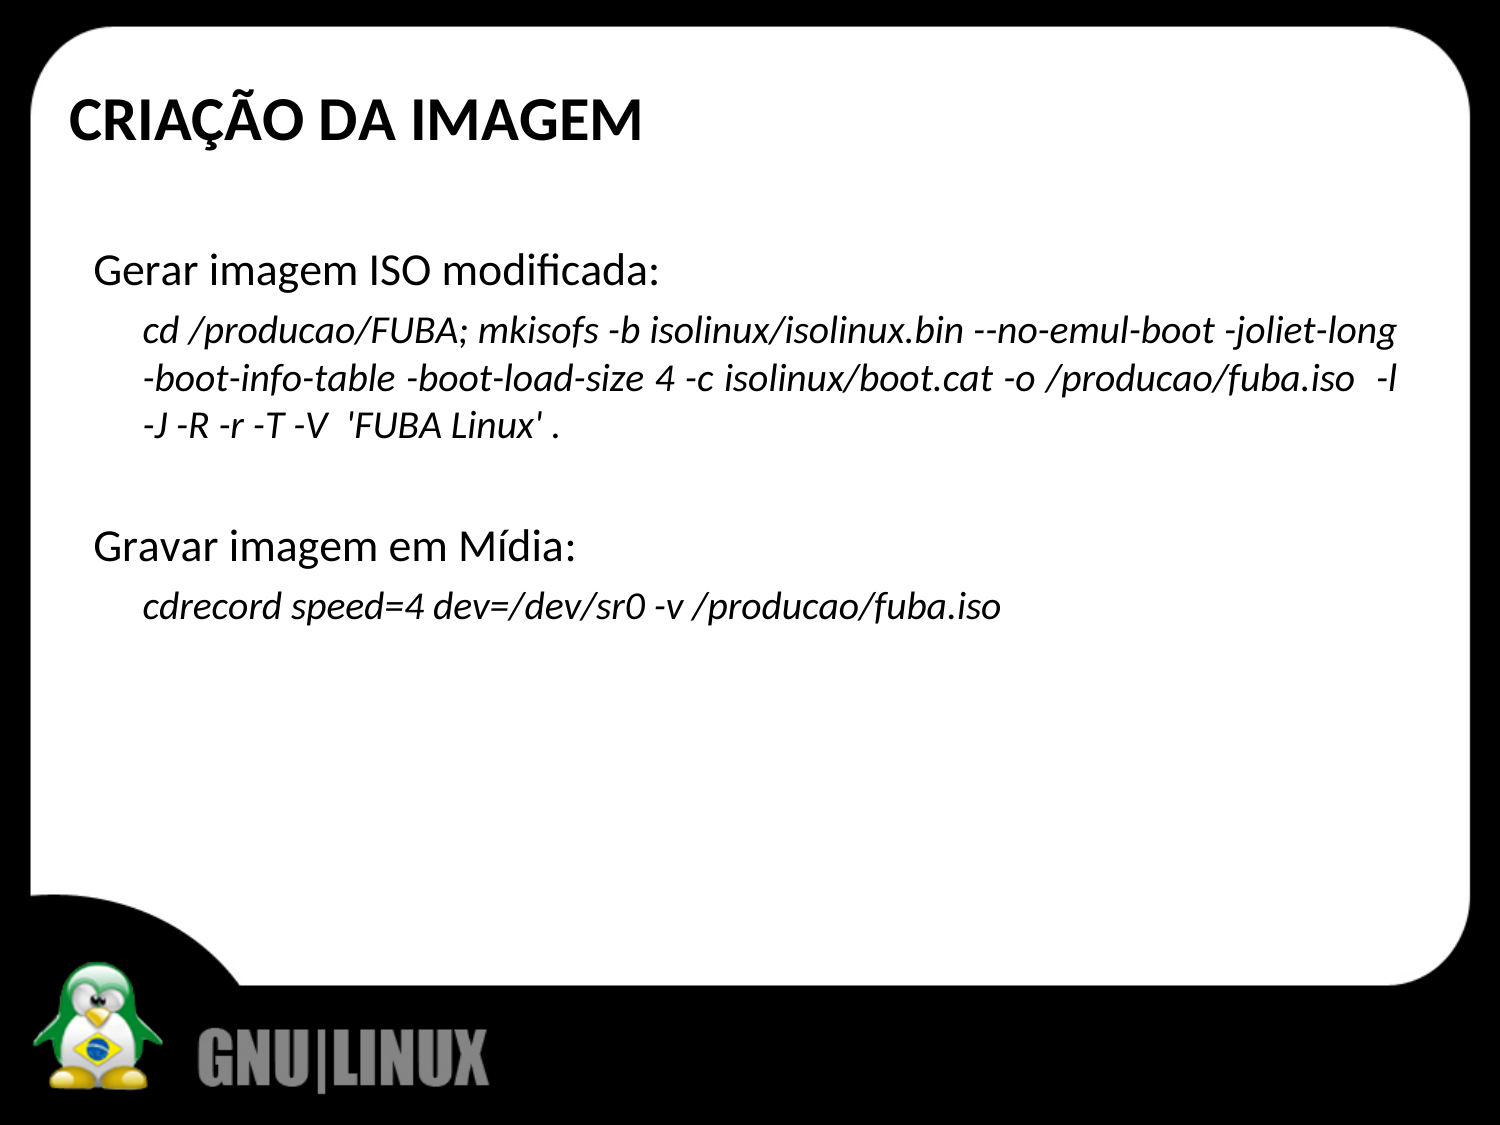

CRIAÇÃO DA IMAGEM
Gerar imagem ISO modificada:
	cd /producao/FUBA; mkisofs -b isolinux/isolinux.bin --no-emul-boot -joliet-long -boot-info-table -boot-load-size 4 -c isolinux/boot.cat -o /producao/fuba.iso -l -J -R -r -T -V 'FUBA Linux' .
Gravar imagem em Mídia:
	cdrecord speed=4 dev=/dev/sr0 -v /producao/fuba.iso